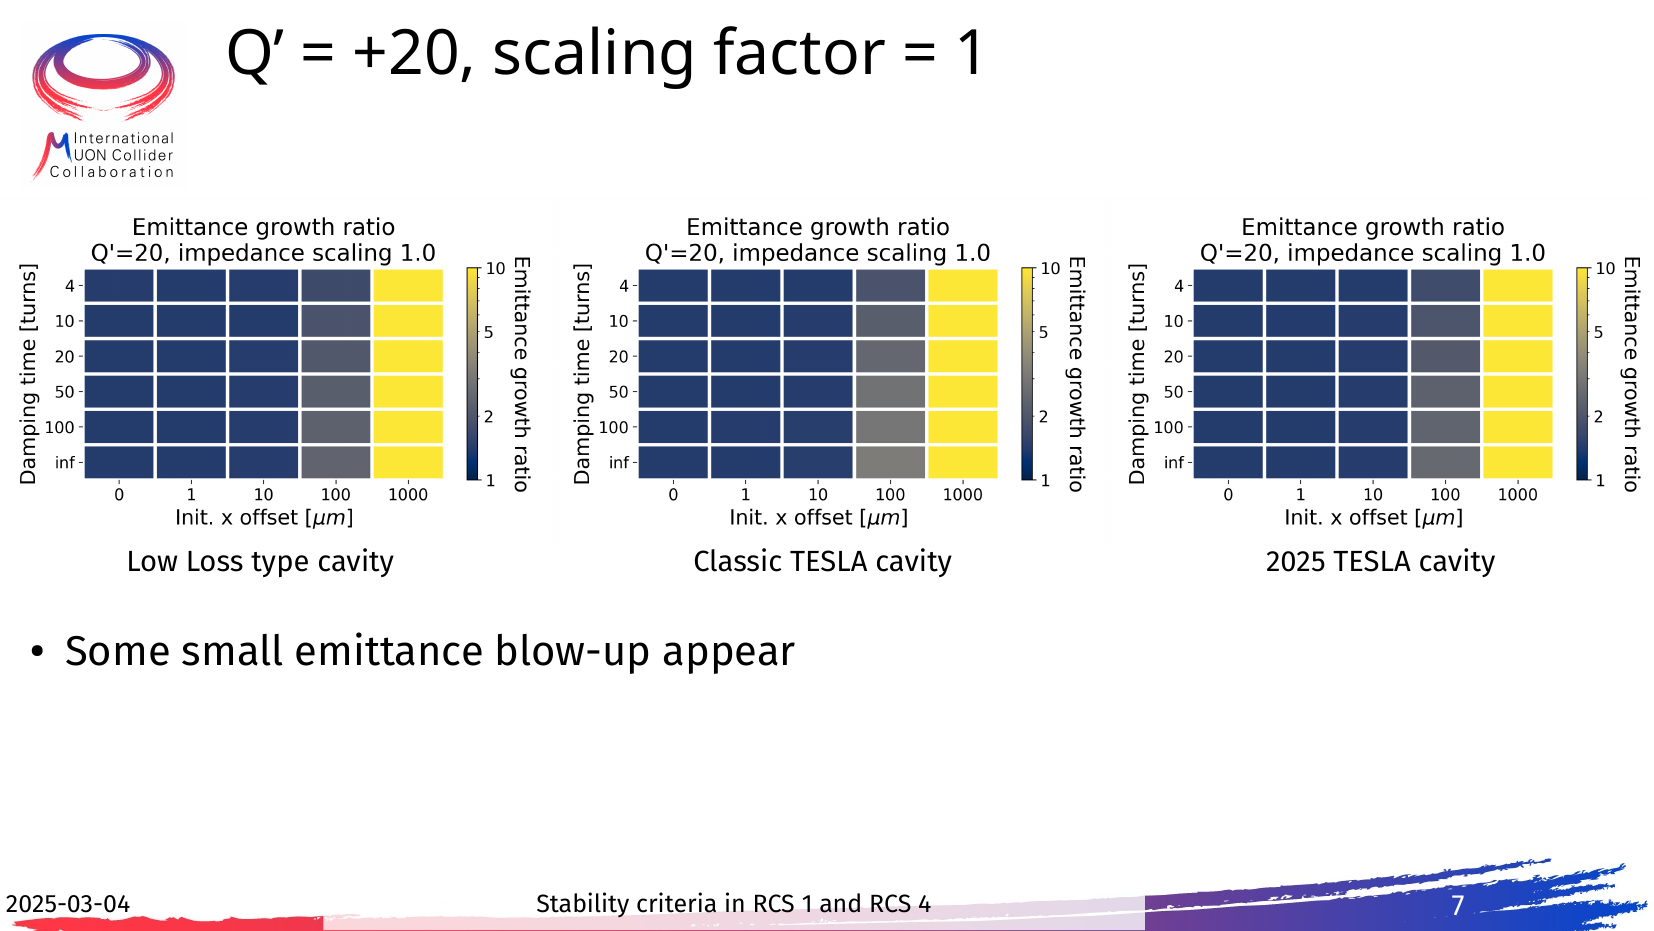

# Q’ = +20, scaling factor = 1
Low Loss type cavity
Classic TESLA cavity
2025 TESLA cavity
Some small emittance blow-up appear
2025-03-04
Stability criteria in RCS 1 and RCS 4
7